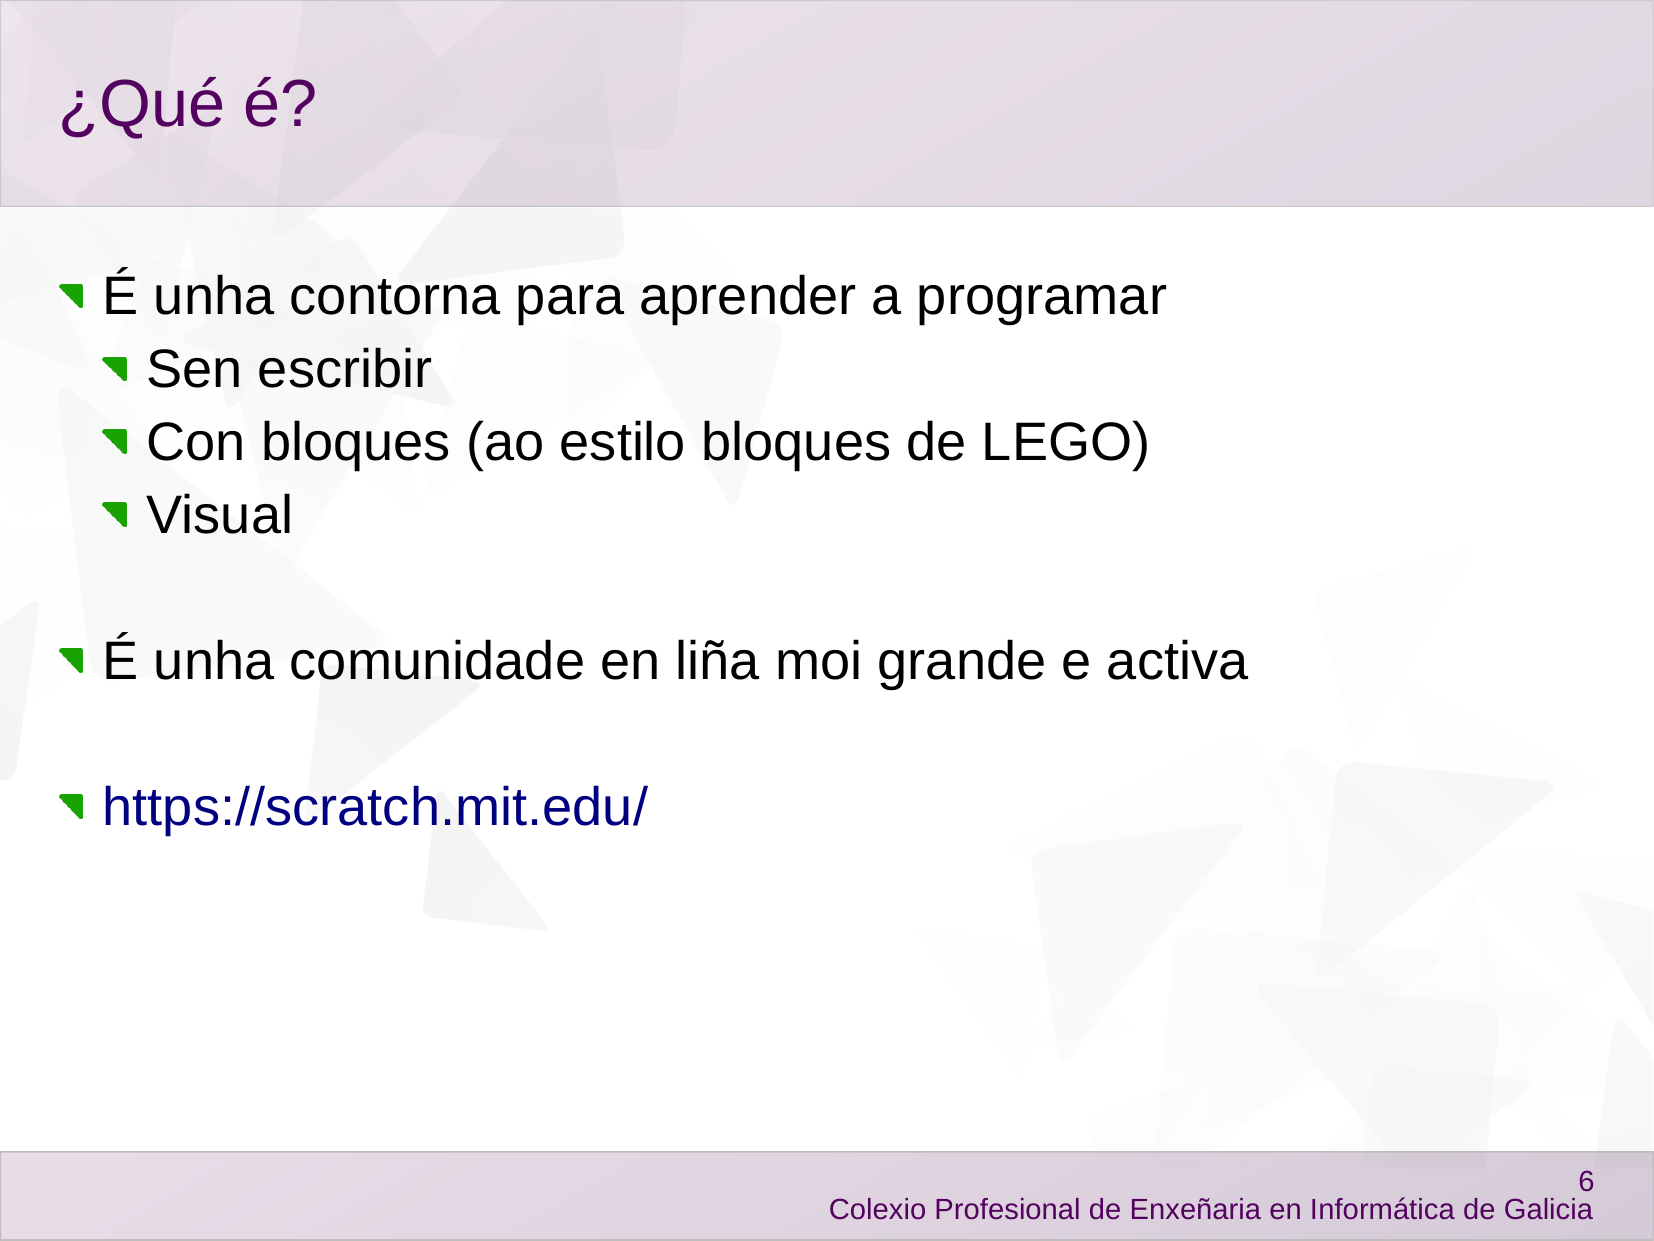

# ¿Qué é?
É unha contorna para aprender a programar
Sen escribir
Con bloques (ao estilo bloques de LEGO)
Visual
É unha comunidade en liña moi grande e activa
https://scratch.mit.edu/
6
Colexio Profesional de Enxeñaria en Informática de Galicia